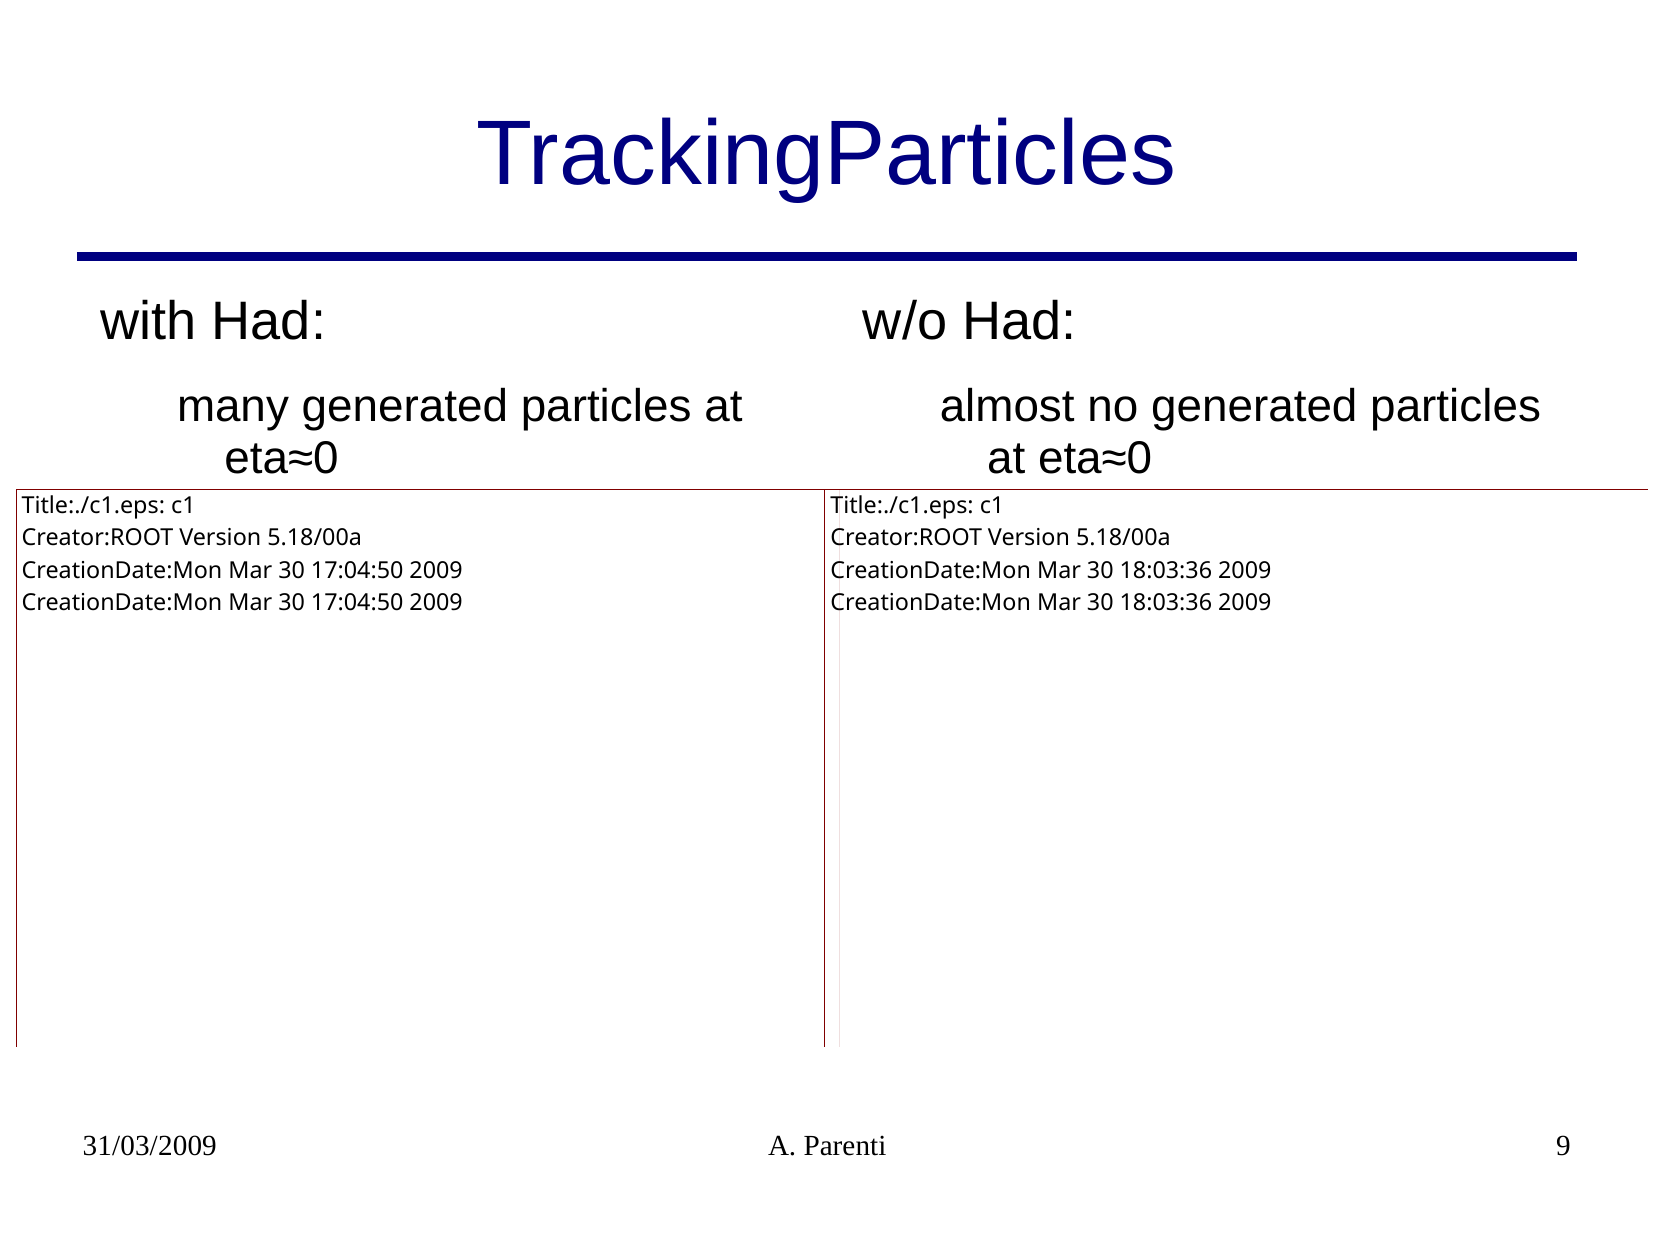

# TrackingParticles
with Had:
many generated particles at eta≈0
w/o Had:
almost no generated particles at eta≈0
9